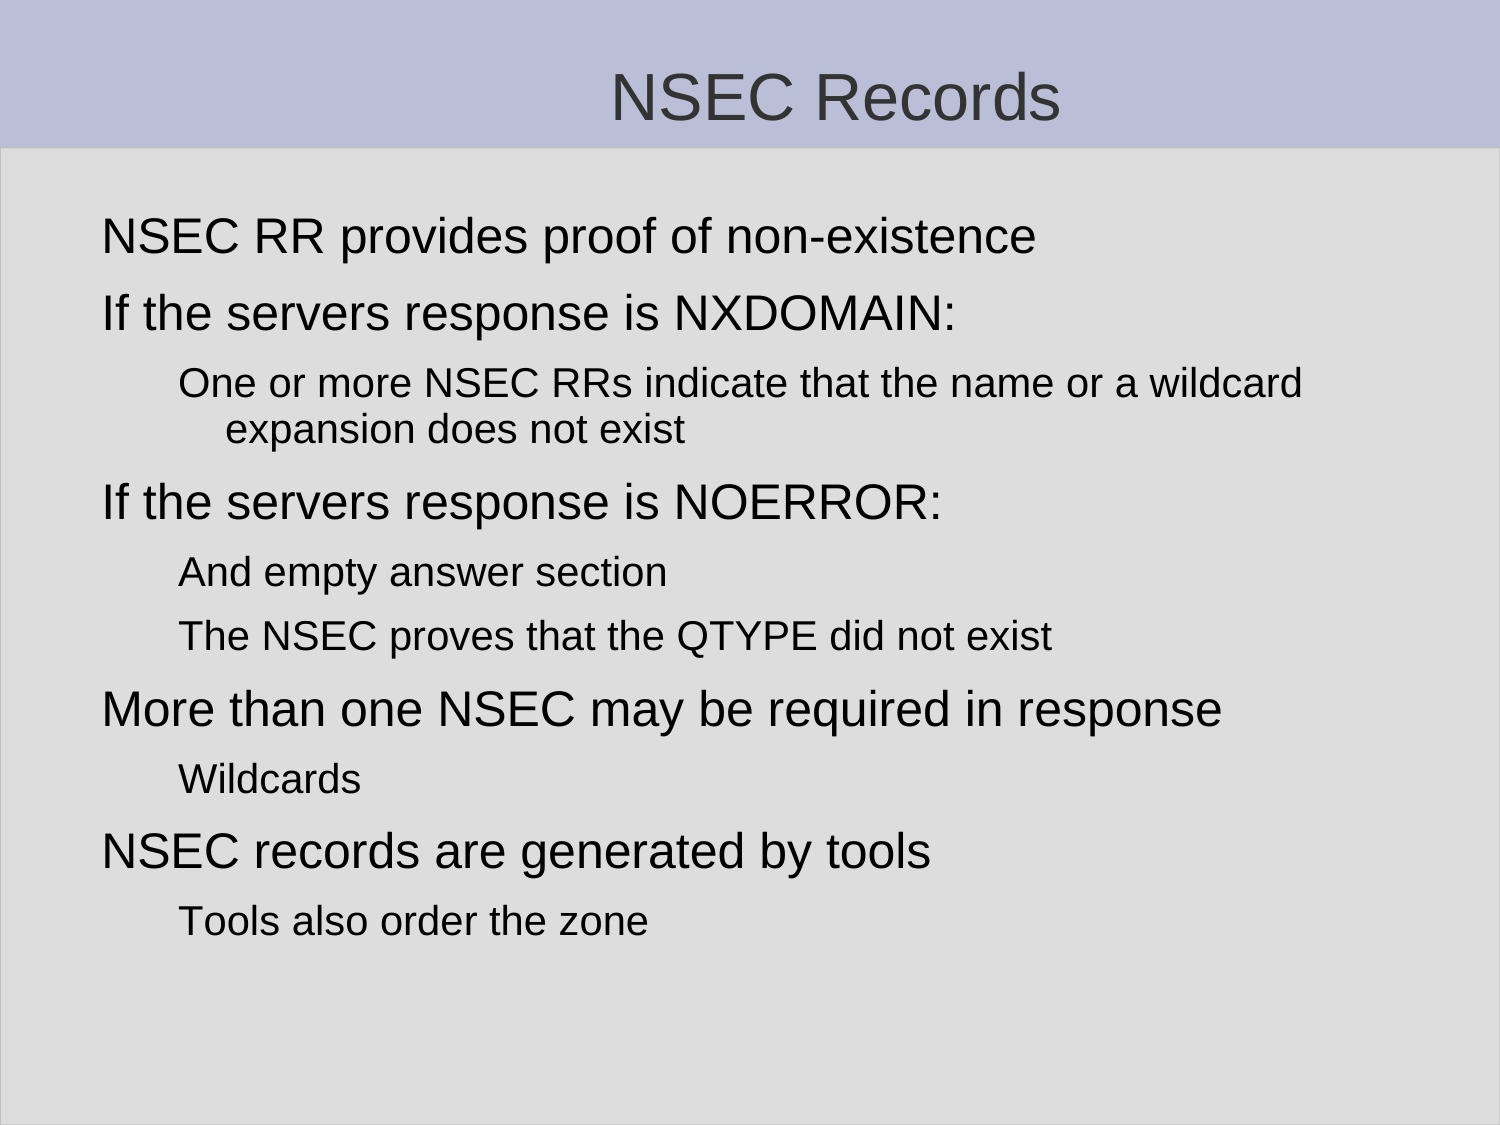

# NSEC Records
NSEC RR provides proof of non-existence
If the servers response is NXDOMAIN:
One or more NSEC RRs indicate that the name or a wildcard expansion does not exist
If the servers response is NOERROR:
And empty answer section
The NSEC proves that the QTYPE did not exist
More than one NSEC may be required in response
Wildcards
NSEC records are generated by tools
Tools also order the zone